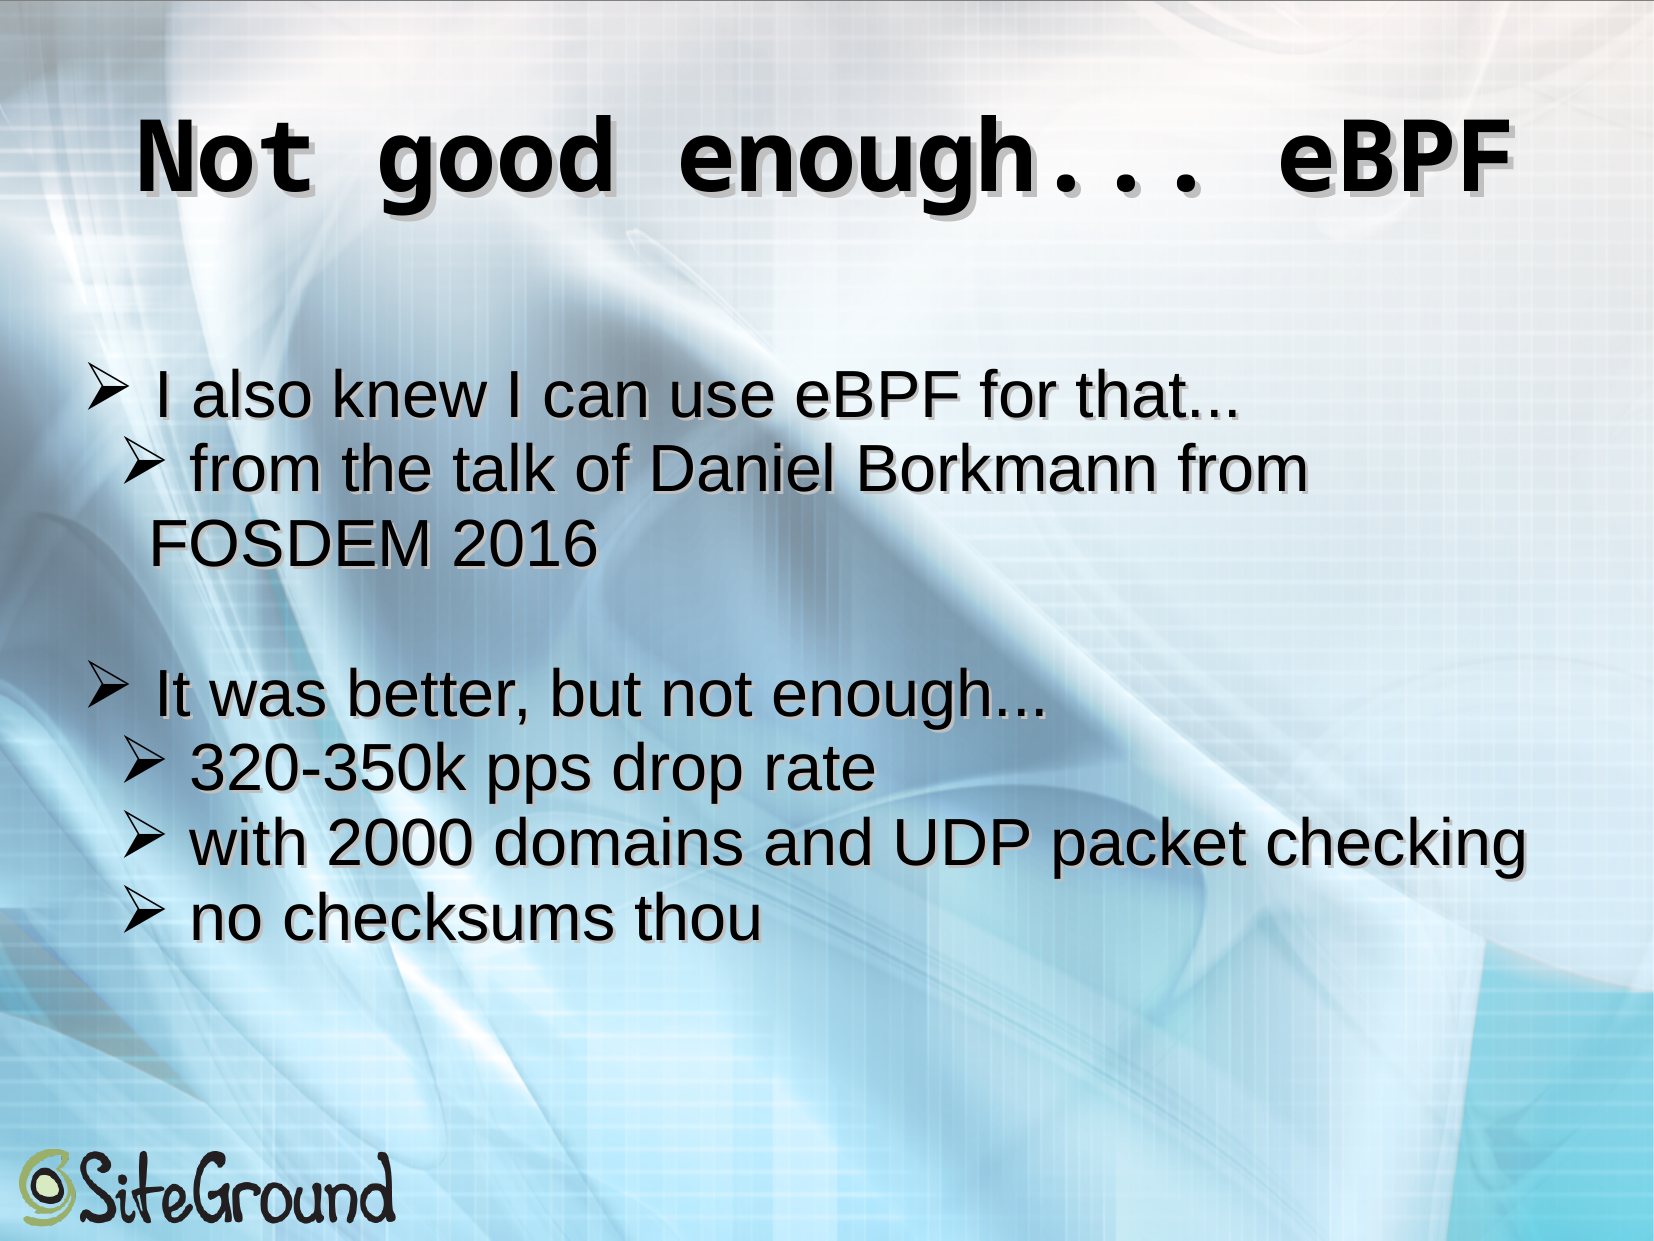

# Not good enough... eBPF
 I also knew I can use eBPF for that...
 from the talk of Daniel Borkmann from FOSDEM 2016
 It was better, but not enough...
 320-350k pps drop rate
 with 2000 domains and UDP packet checking
 no checksums thou